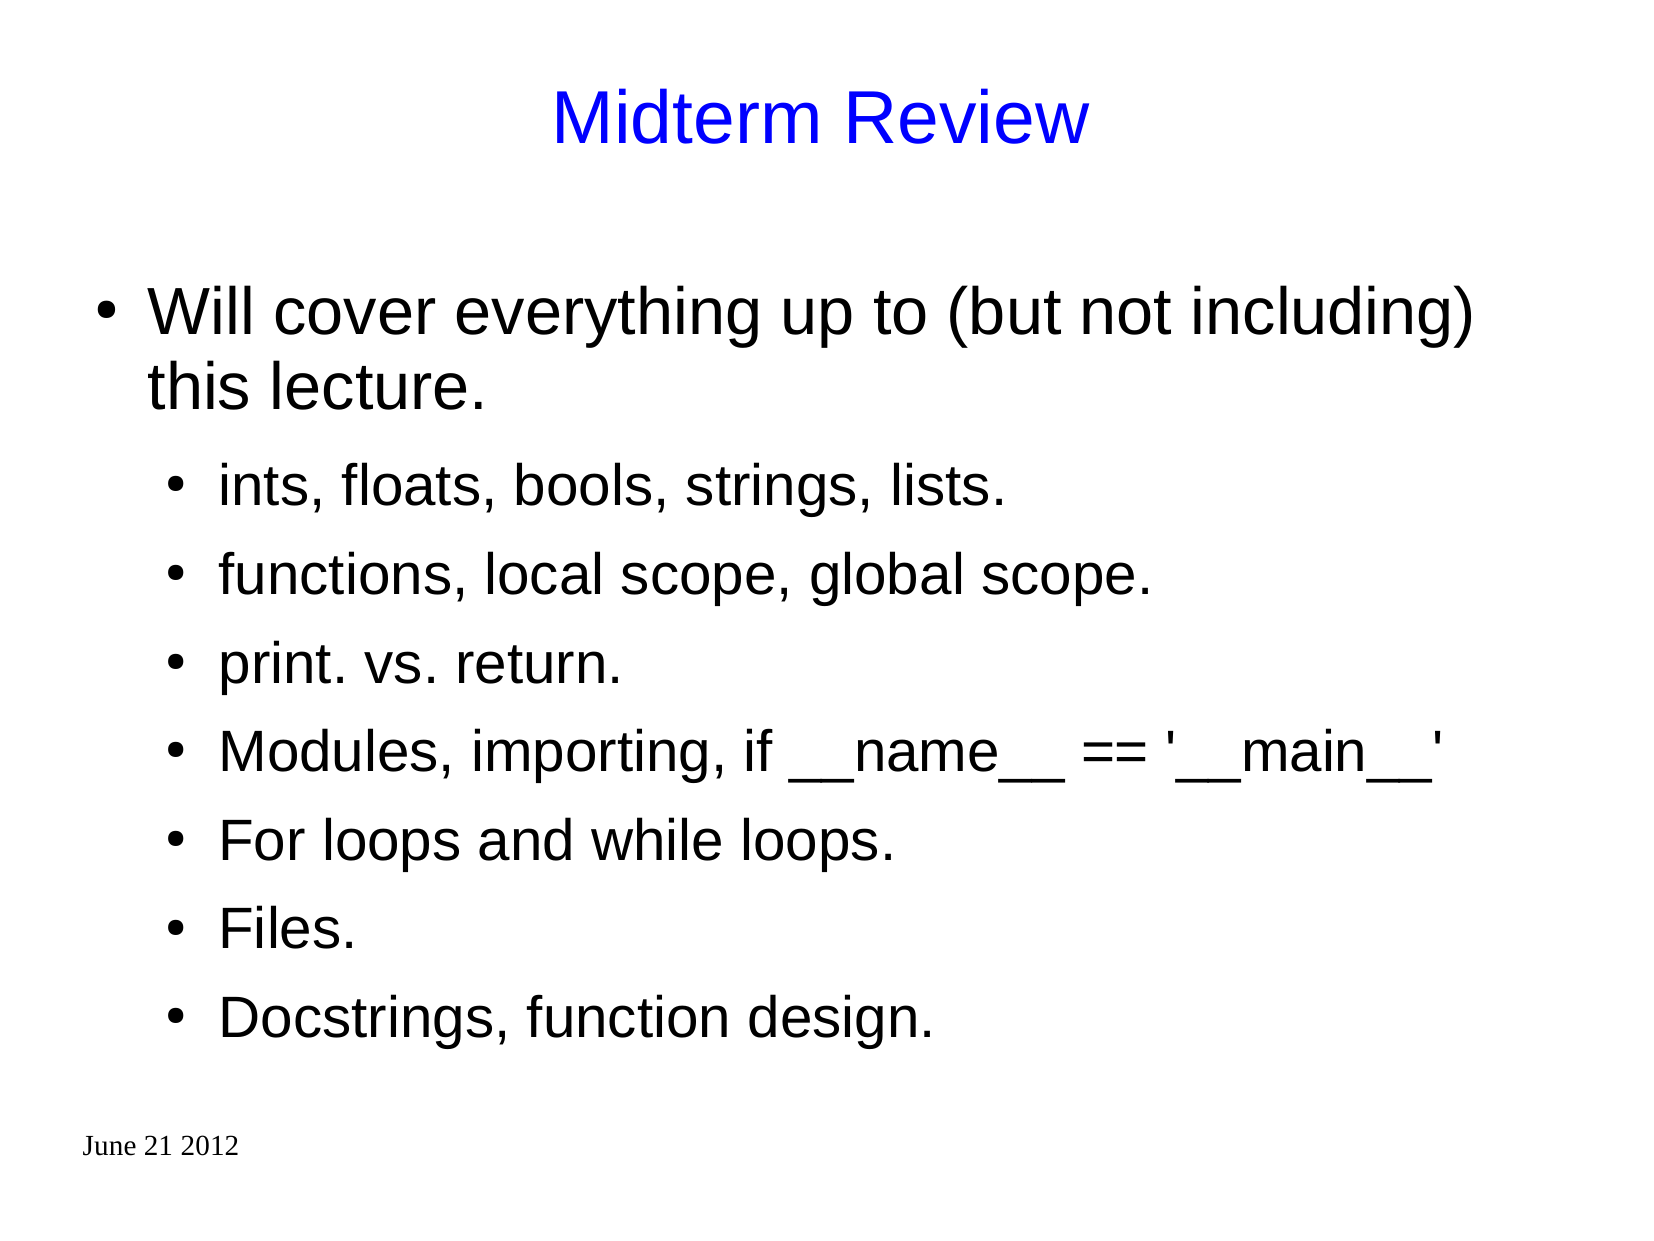

# Midterm Review
Will cover everything up to (but not including) this lecture.
ints, floats, bools, strings, lists.
functions, local scope, global scope.
print. vs. return.
Modules, importing, if __name__ == '__main__'
For loops and while loops.
Files.
Docstrings, function design.
June 21 2012